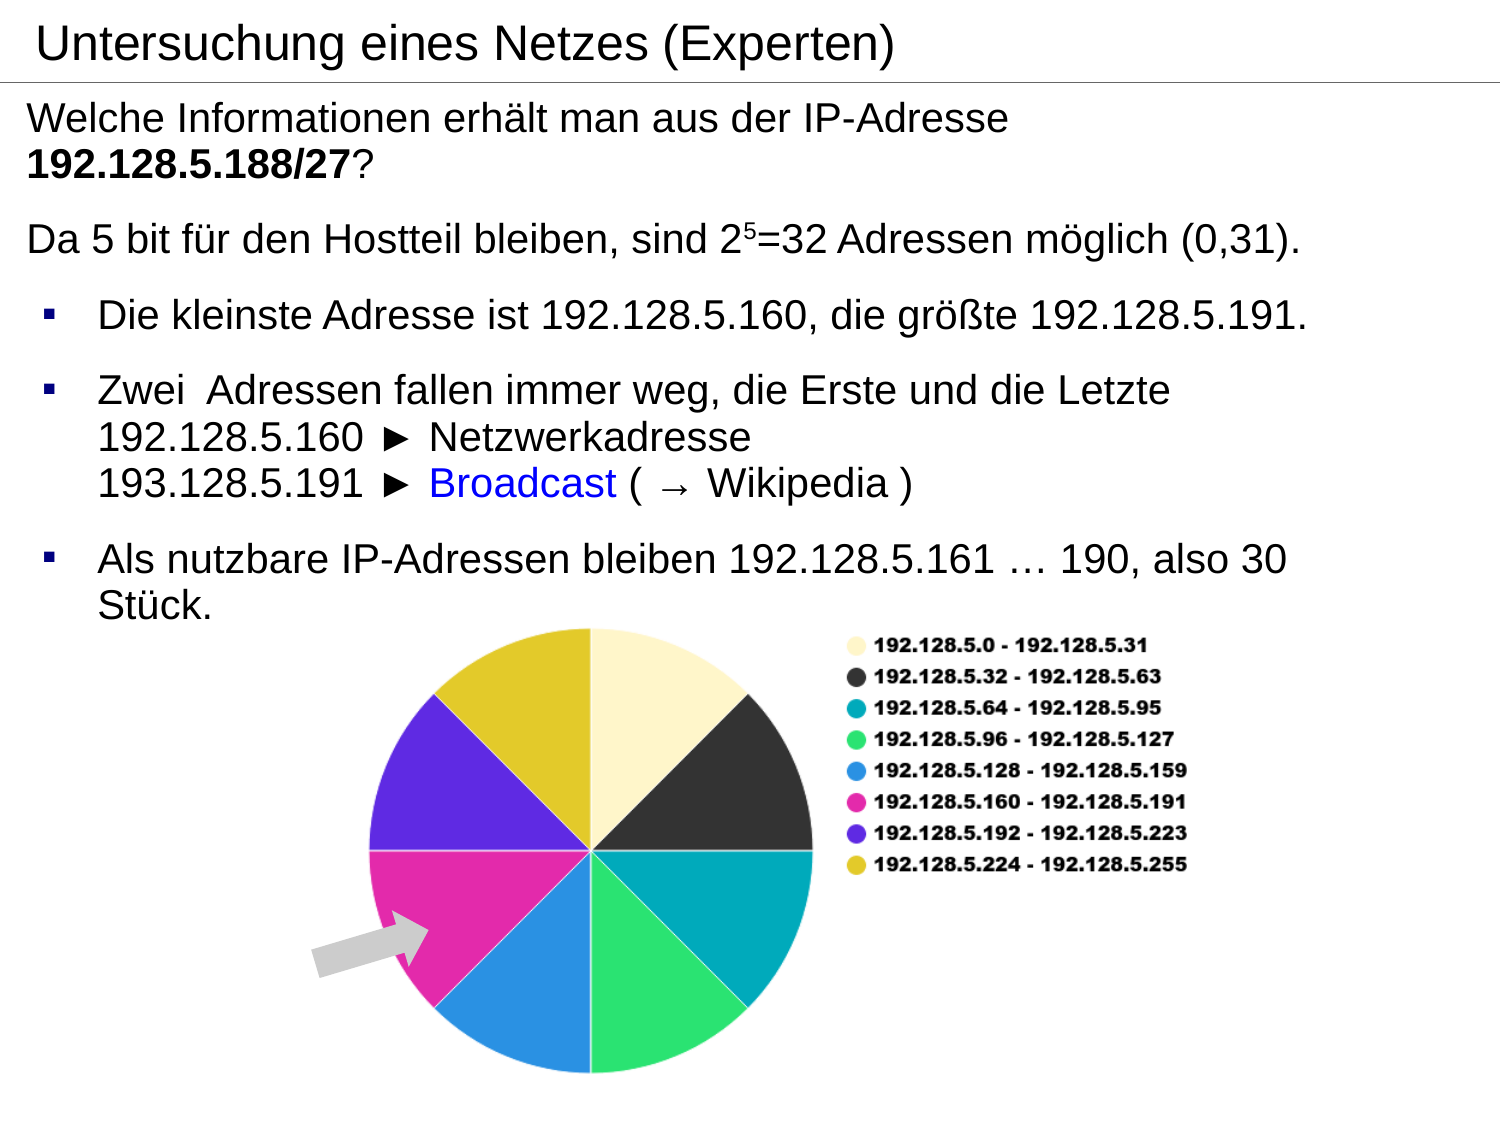

# Untersuchung eines Netzes (Experten)
Welche Informationen erhält man aus der IP-Adresse 192.128.5.188/27?
Da 5 bit für den Hostteil bleiben, sind 25=32 Adressen möglich (0,31).
Die kleinste Adresse ist 192.128.5.160, die größte 192.128.5.191.
Zwei Adressen fallen immer weg, die Erste und die Letzte
192.128.5.160 ► Netzwerkadresse
193.128.5.191 ► Broadcast ( → Wikipedia )
Als nutzbare IP-Adressen bleiben 192.128.5.161 … 190, also 30 Stück.